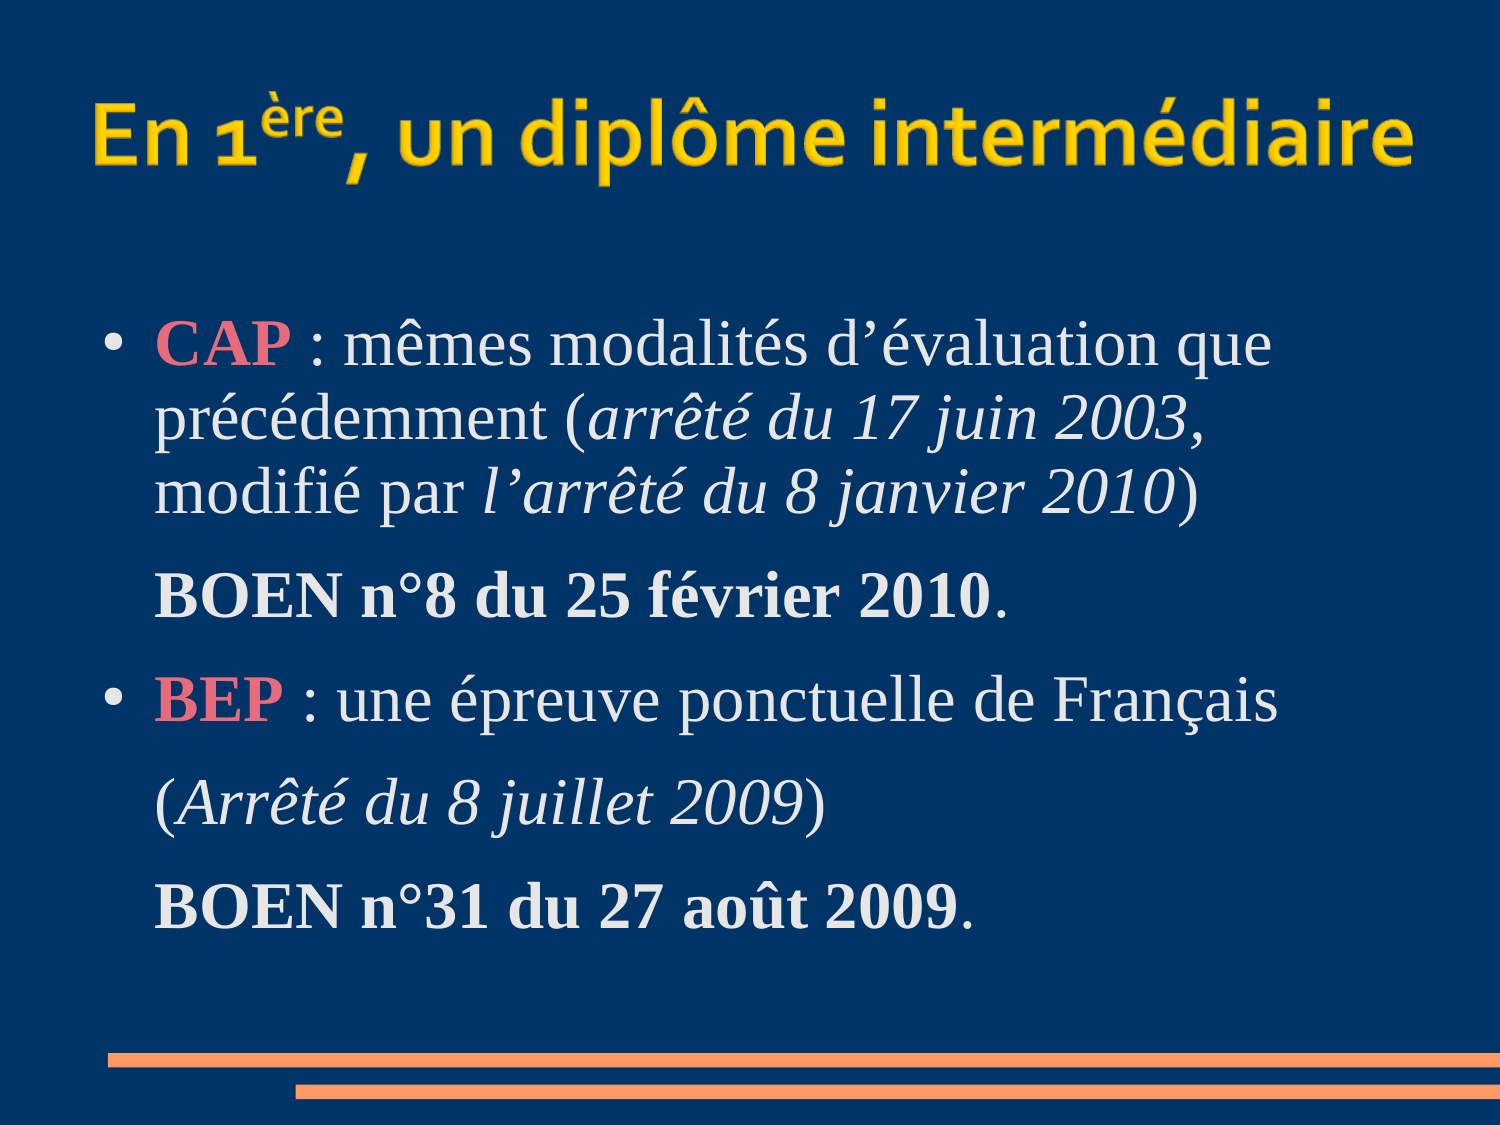

# CAP : mêmes modalités d’évaluation que précédemment (arrêté du 17 juin 2003, modifié par l’arrêté du 8 janvier 2010)
BOEN n°8 du 25 février 2010.
BEP : une épreuve ponctuelle de Français
(Arrêté du 8 juillet 2009)
BOEN n°31 du 27 août 2009.